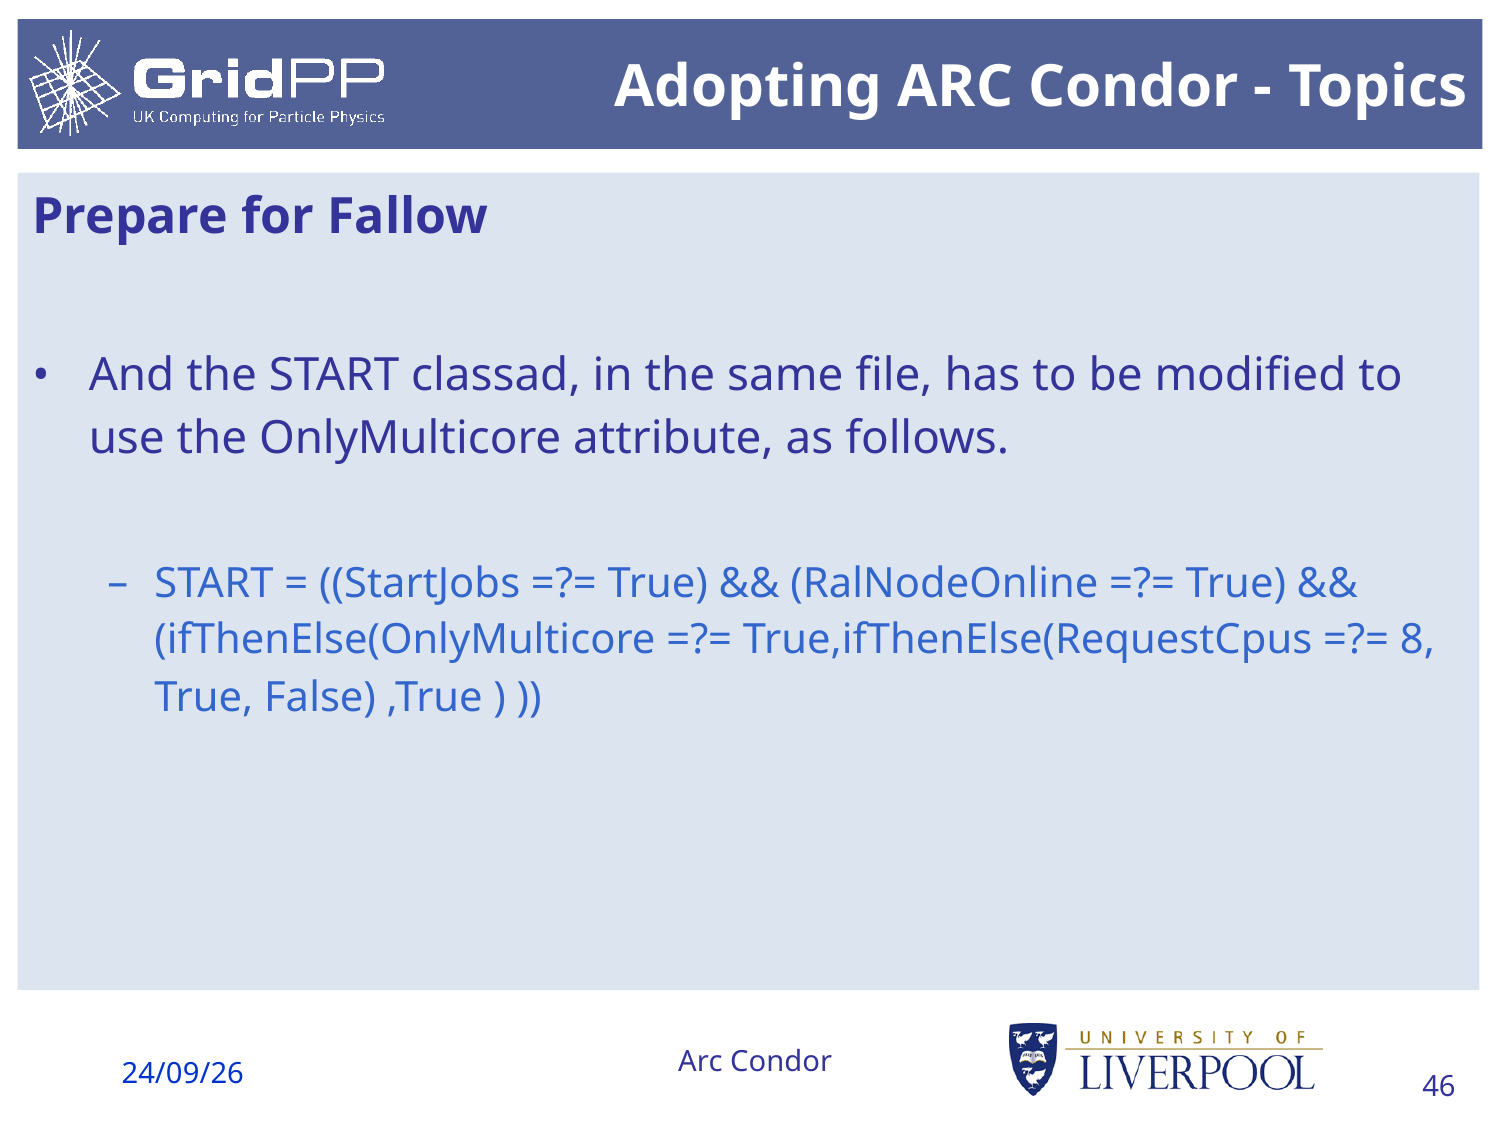

# Adopting ARC Condor - Topics
Prepare for Fallow
And the START classad, in the same file, has to be modified to use the OnlyMulticore attribute, as follows.
START = ((StartJobs =?= True) && (RalNodeOnline =?= True) && (ifThenElse(OnlyMulticore =?= True,ifThenElse(RequestCpus =?= 8, True, False) ,True ) ))
Arc Condor